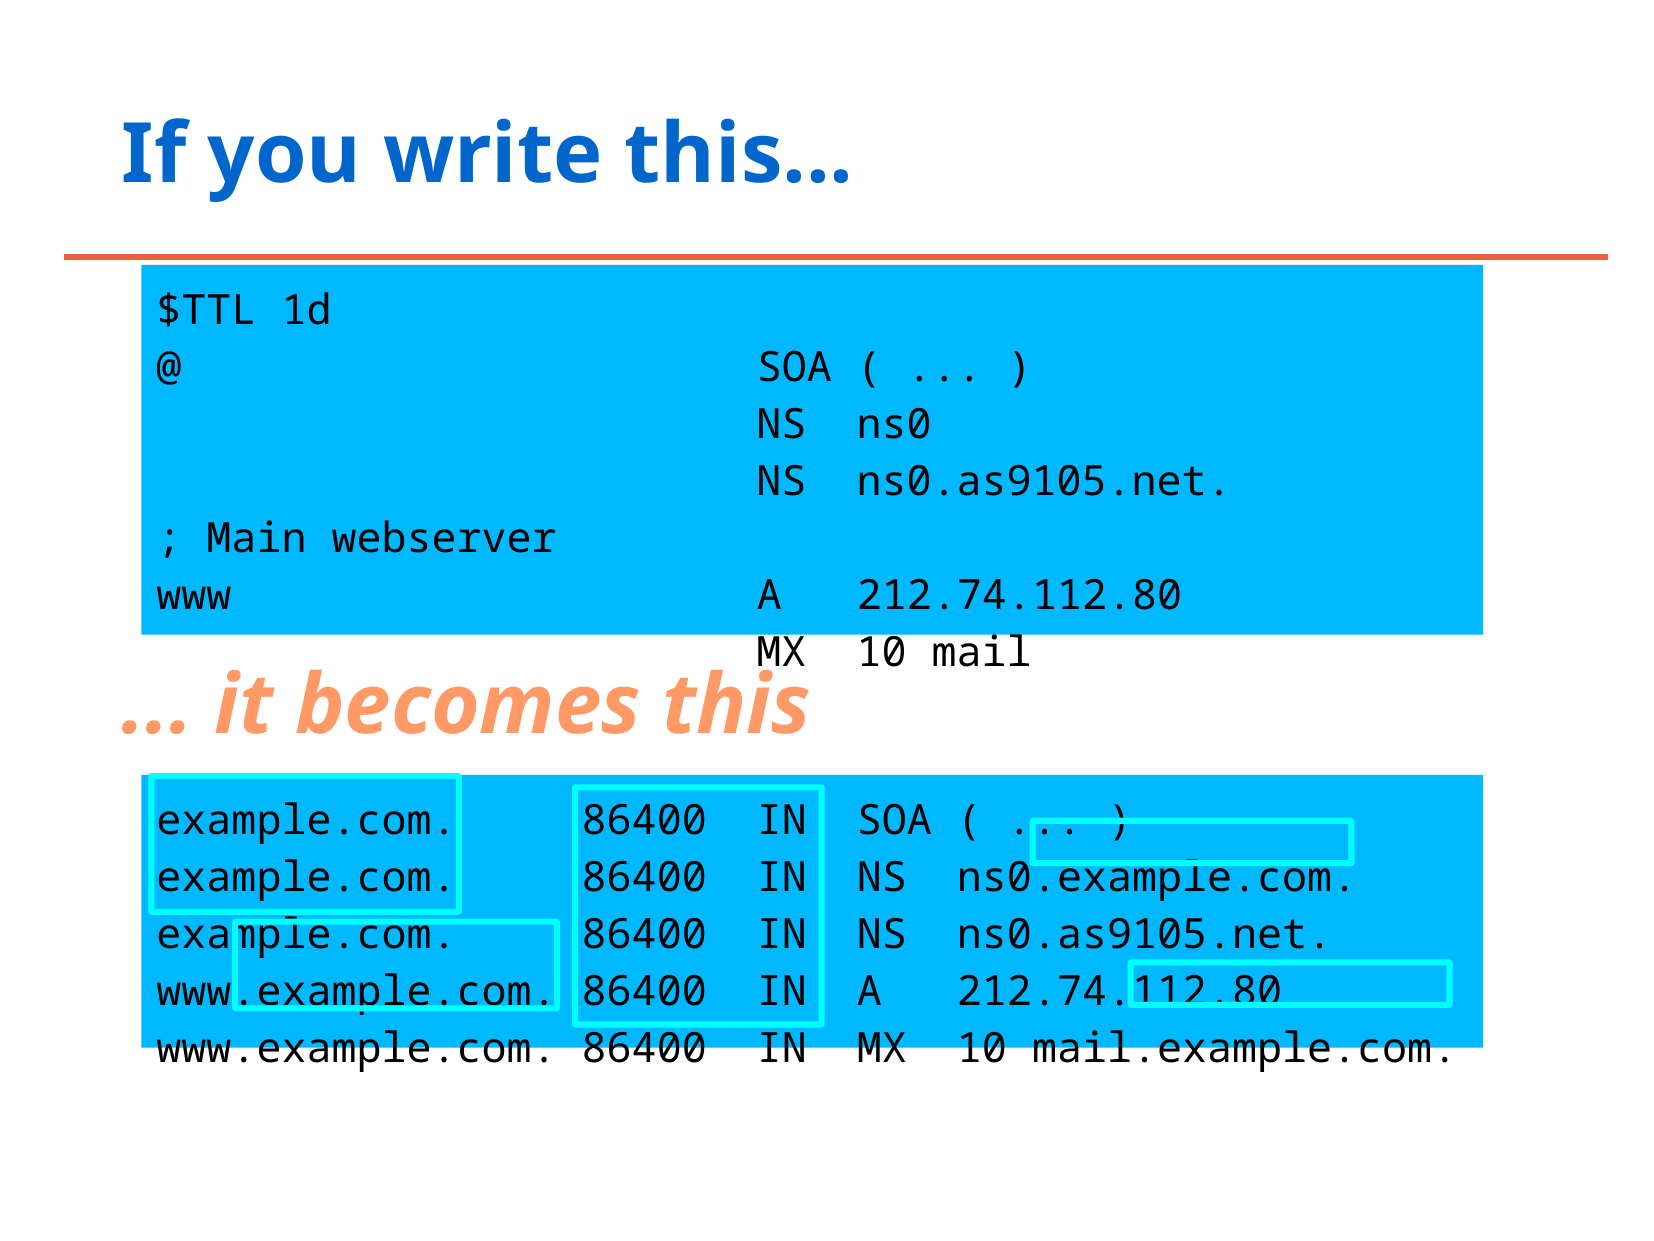

# If you write this...
$TTL 1d
@ SOA ( ... )
 NS ns0
 NS ns0.as9105.net.
; Main webserver
www A 212.74.112.80
 MX 10 mail
... it becomes this
example.com. 86400 IN SOA ( ... )
example.com. 86400 IN NS ns0.example.com.
example.com. 86400 IN NS ns0.as9105.net.
www.example.com. 86400 IN A 212.74.112.80
www.example.com. 86400 IN MX 10 mail.example.com.